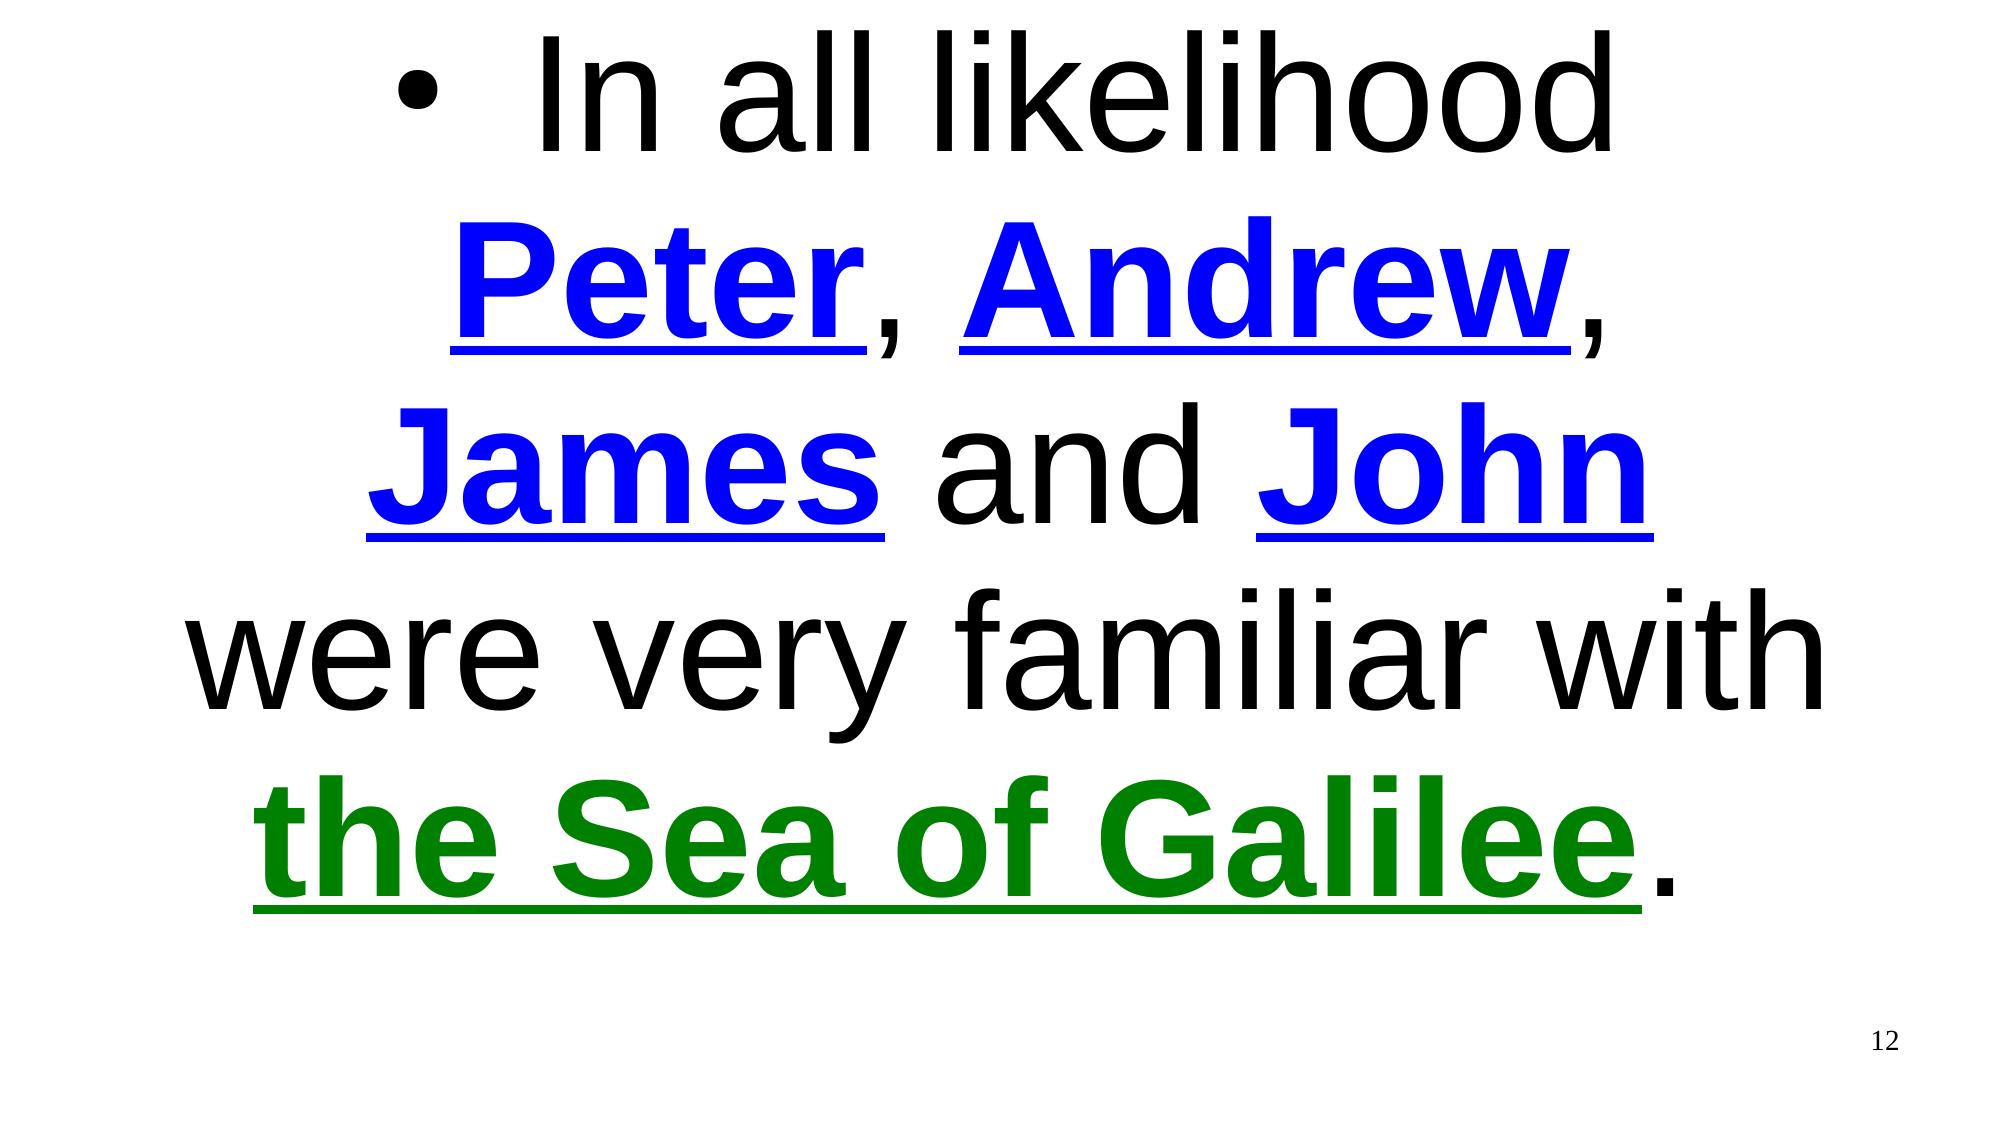

# In all likelihood Peter, Andrew, James and John were very familiar with the Sea of Galilee.
12